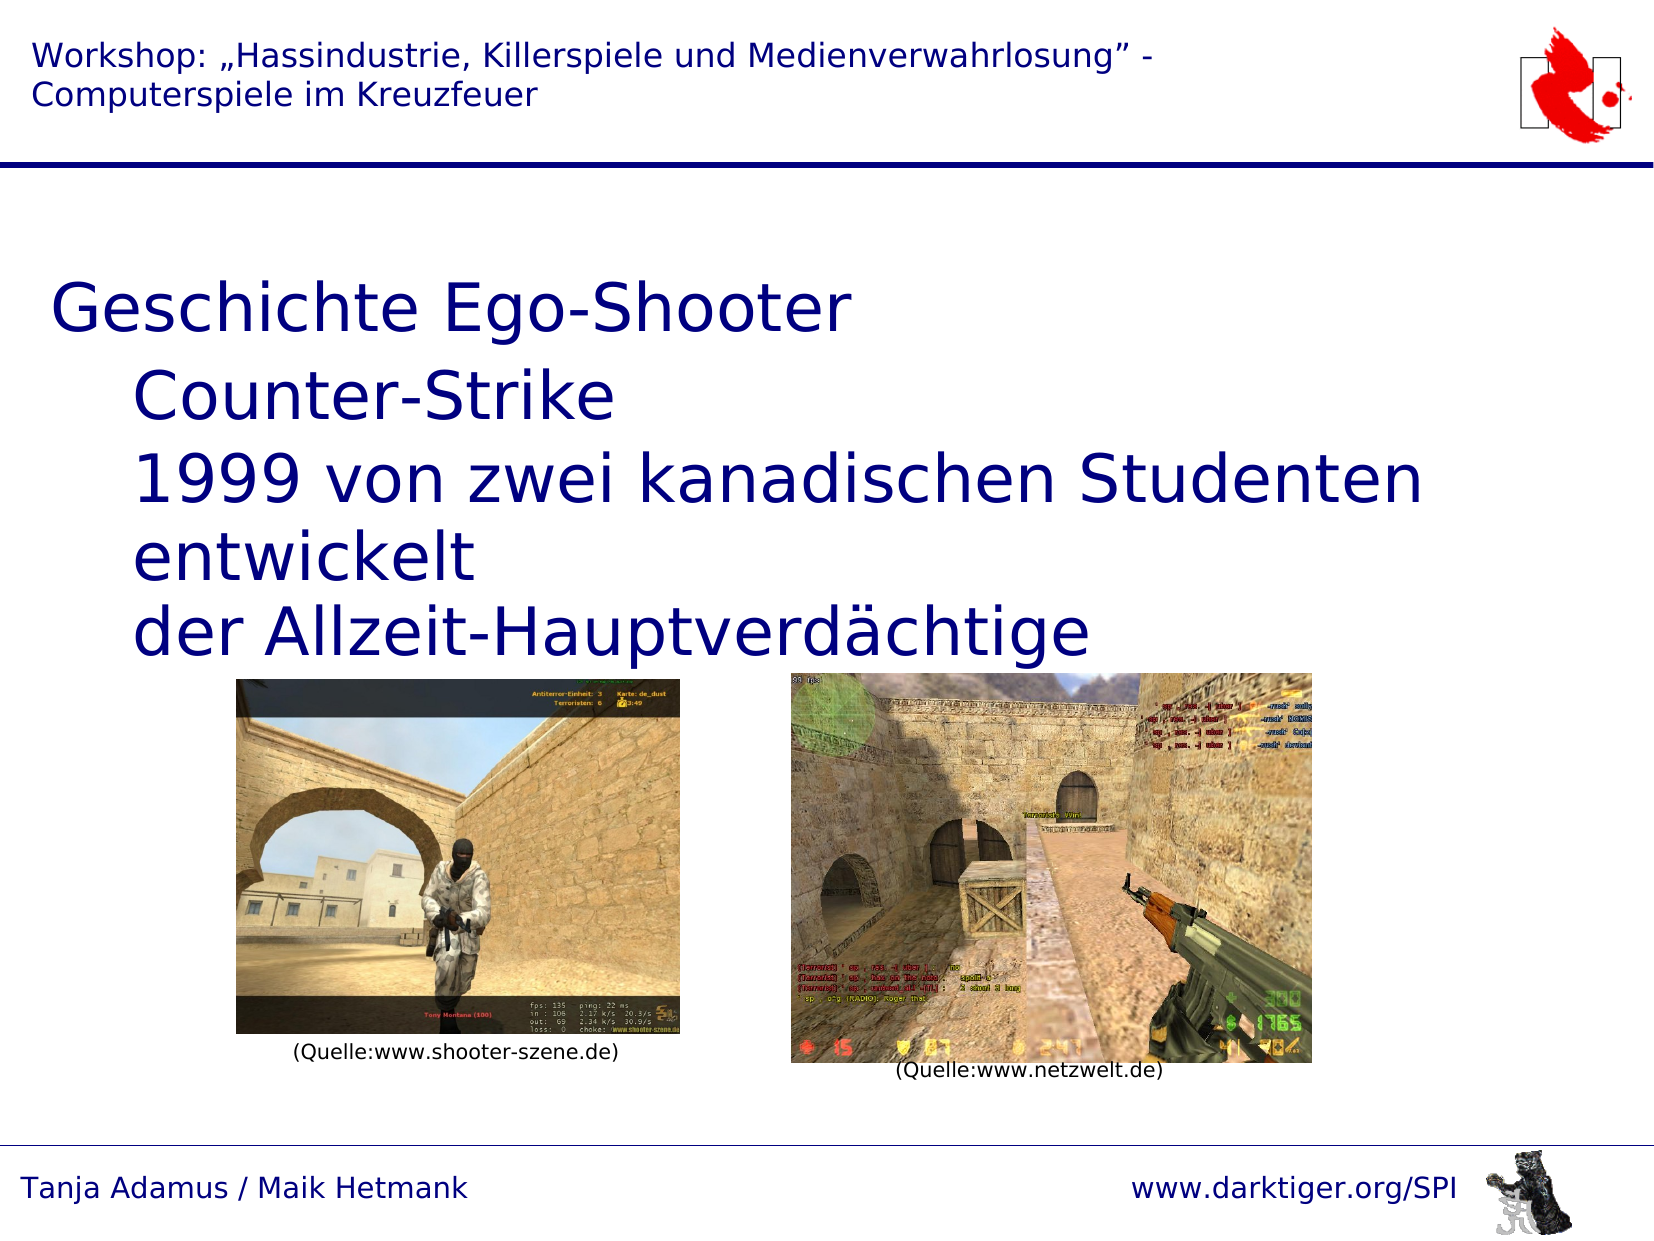

Workshop: „Hassindustrie, Killerspiele und Medienverwahrlosung” - Computerspiele im Kreuzfeuer
Geschichte Ego-Shooter
Counter-Strike
1999 von zwei kanadischen Studenten entwickelt
der Allzeit-Hauptverdächtige
(Quelle:www.shooter-szene.de)
(Quelle:www.netzwelt.de)